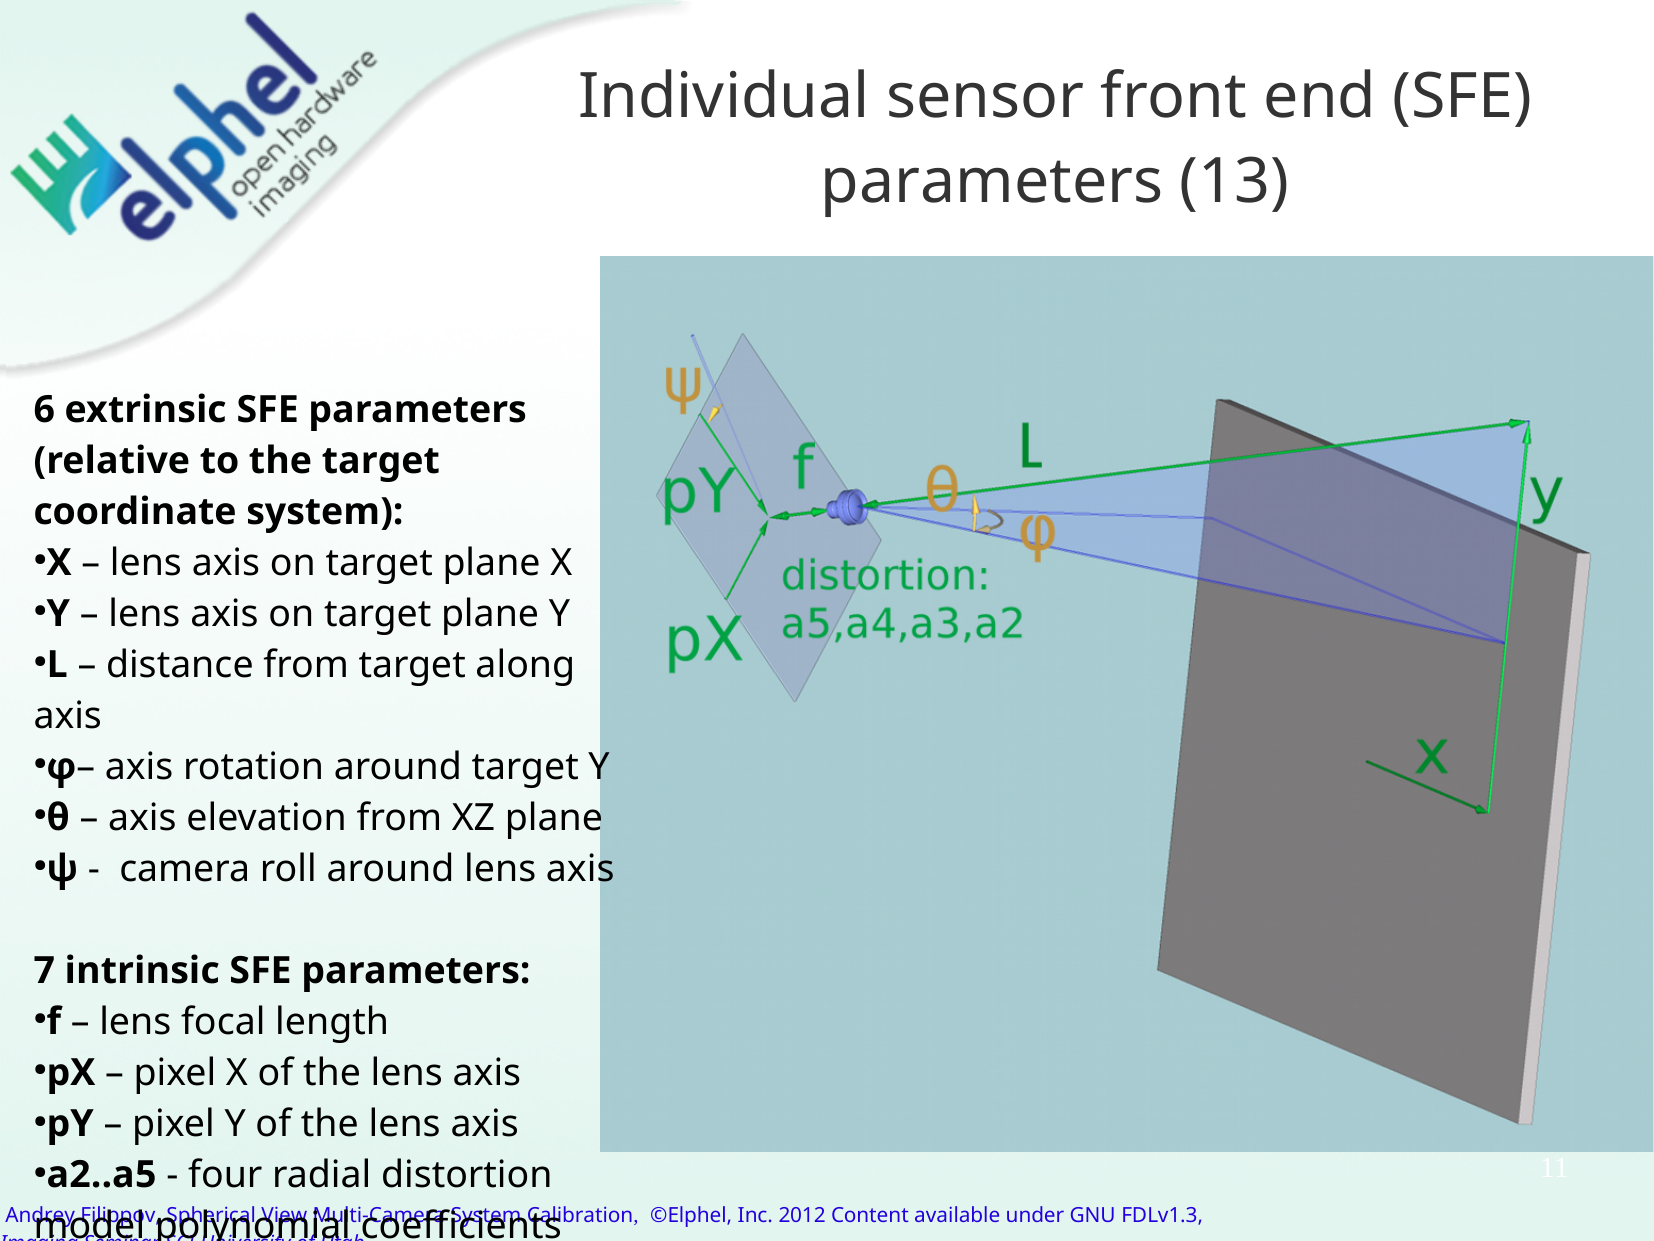

# Individual sensor front end (SFE) parameters (13)
6 extrinsic SFE parameters (relative to the target coordinate system):
X – lens axis on target plane X
Y – lens axis on target plane Y
L – distance from target along axis
φ– axis rotation around target Y
θ – axis elevation from XZ plane
ψ - camera roll around lens axis
7 intrinsic SFE parameters:
f – lens focal length
pX – pixel X of the lens axis
pY – pixel Y of the lens axis
a2..a5 - four radial distortion model polynomial coefficients